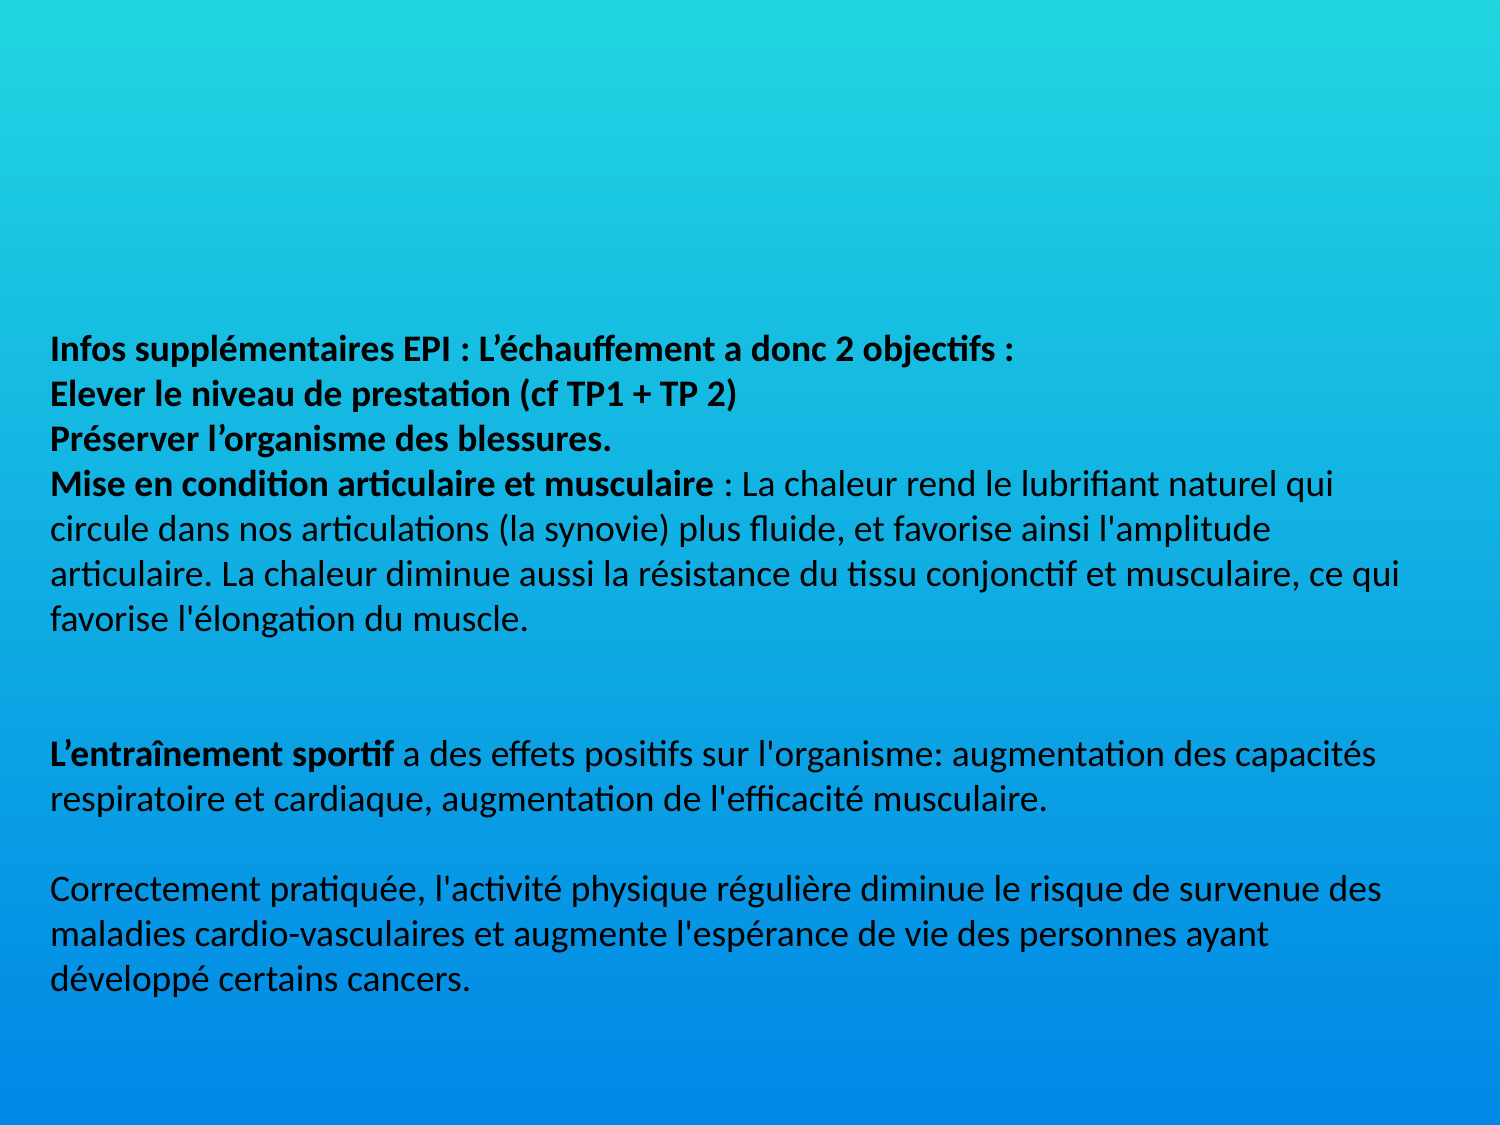

#
Infos supplémentaires EPI : L’échauffement a donc 2 objectifs :
Elever le niveau de prestation (cf TP1 + TP 2)
Préserver l’organisme des blessures.
Mise en condition articulaire et musculaire : La chaleur rend le lubrifiant naturel qui circule dans nos articulations (la synovie) plus fluide, et favorise ainsi l'amplitude articulaire. La chaleur diminue aussi la résistance du tissu conjonctif et musculaire, ce qui favorise l'élongation du muscle.
L’entraînement sportif a des effets positifs sur l'organisme: augmentation des capacités
respiratoire et cardiaque, augmentation de l'efficacité musculaire.
Correctement pratiquée, l'activité physique régulière diminue le risque de survenue des maladies cardio-vasculaires et augmente l'espérance de vie des personnes ayant développé certains cancers.